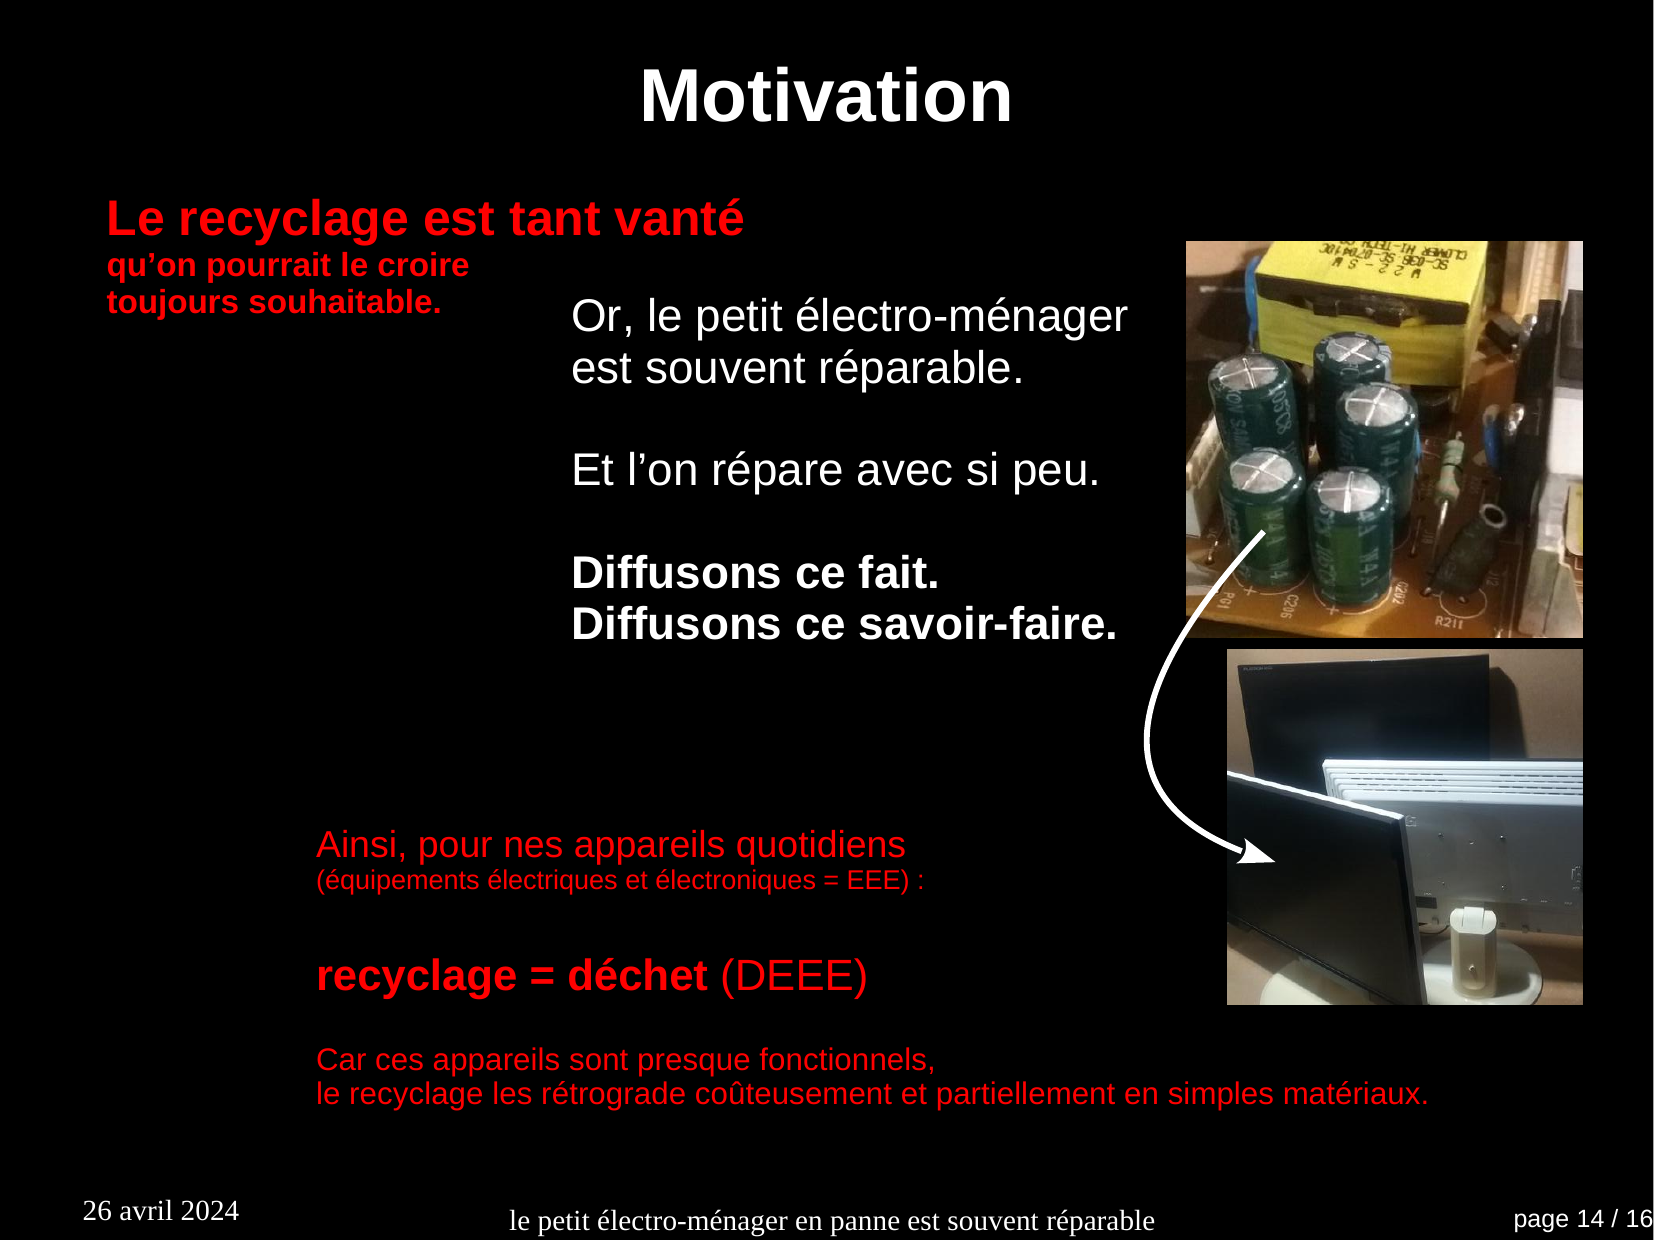

# Motivation
Le recyclage est tant vanté
qu’on pourrait le croire
toujours souhaitable.
Or, le petit électro-ménager
est souvent réparable.
Et l’on répare avec si peu.
Diffusons ce fait.
Diffusons ce savoir-faire.
Ainsi, pour nes appareils quotidiens
(équipements électriques et électroniques = EEE) :
recyclage = déchet (DEEE)
Car ces appareils sont presque fonctionnels,
le recyclage les rétrograde coûteusement et partiellement en simples matériaux.